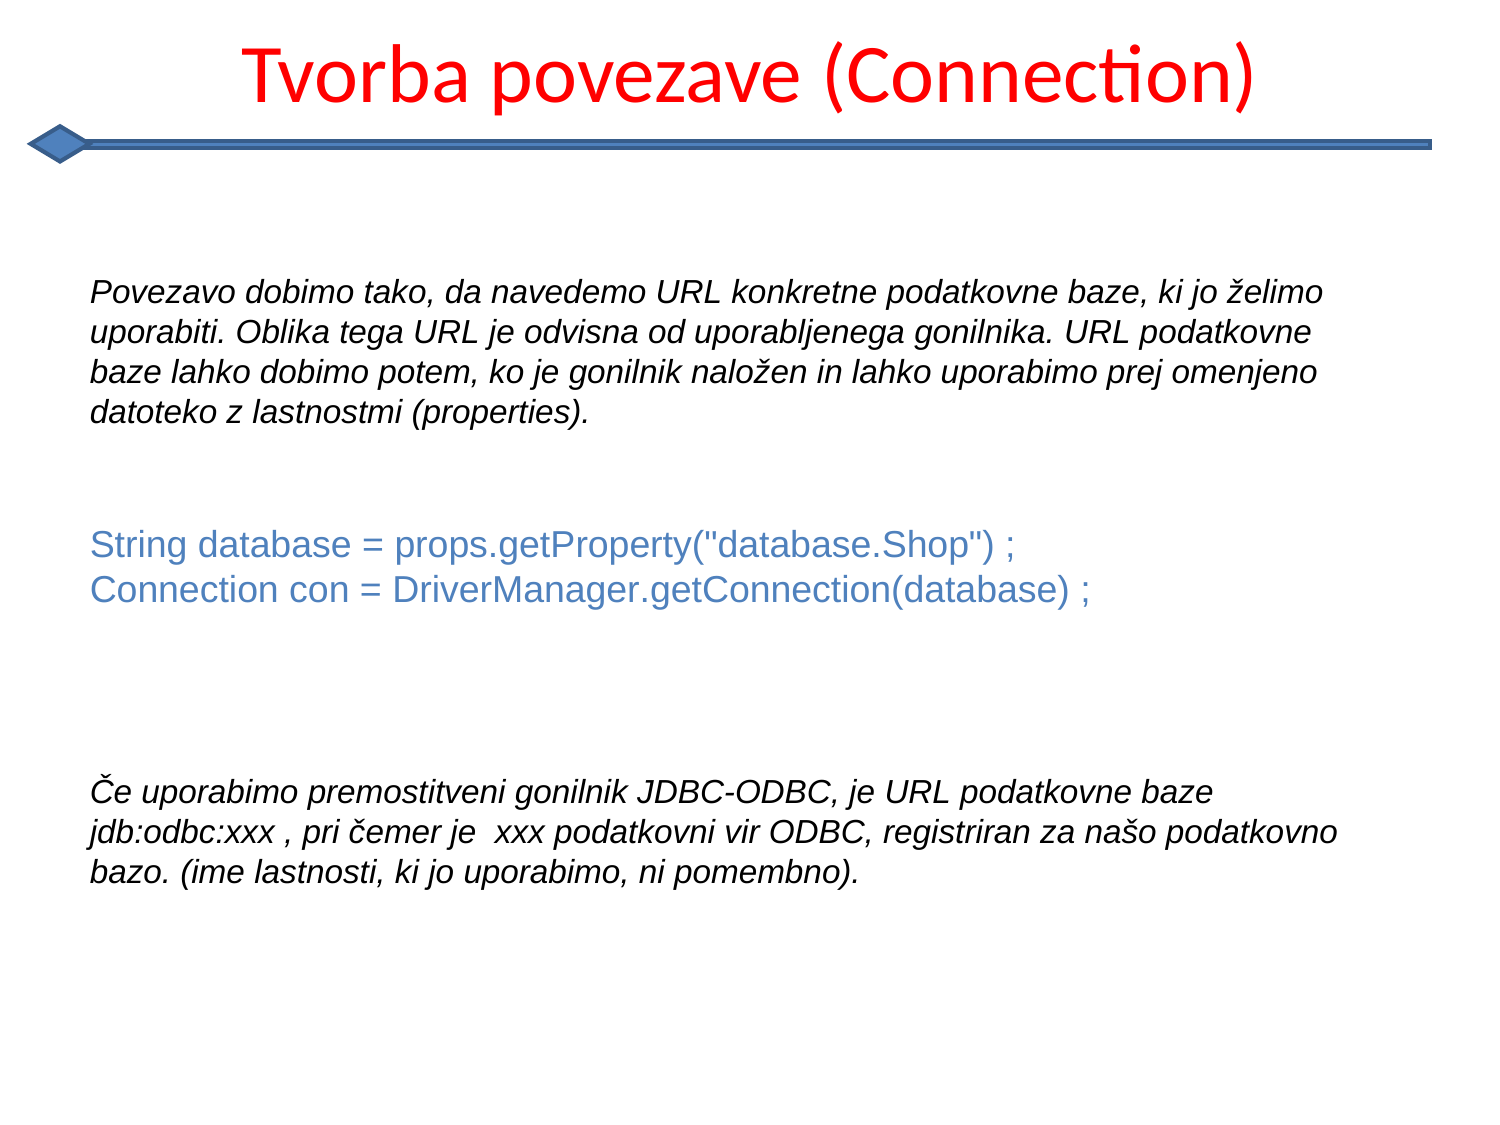

# Tvorba povezave (Connection)
Povezavo dobimo tako, da navedemo URL konkretne podatkovne baze, ki jo želimo uporabiti. Oblika tega URL je odvisna od uporabljenega gonilnika. URL podatkovne baze lahko dobimo potem, ko je gonilnik naložen in lahko uporabimo prej omenjeno datoteko z lastnostmi (properties).
String database = props.getProperty("database.Shop") ;
Connection con = DriverManager.getConnection(database) ;
Če uporabimo premostitveni gonilnik JDBC-ODBC, je URL podatkovne baze  jdb:odbc:xxx , pri čemer je  xxx podatkovni vir ODBC, registriran za našo podatkovno bazo. (ime lastnosti, ki jo uporabimo, ni pomembno).